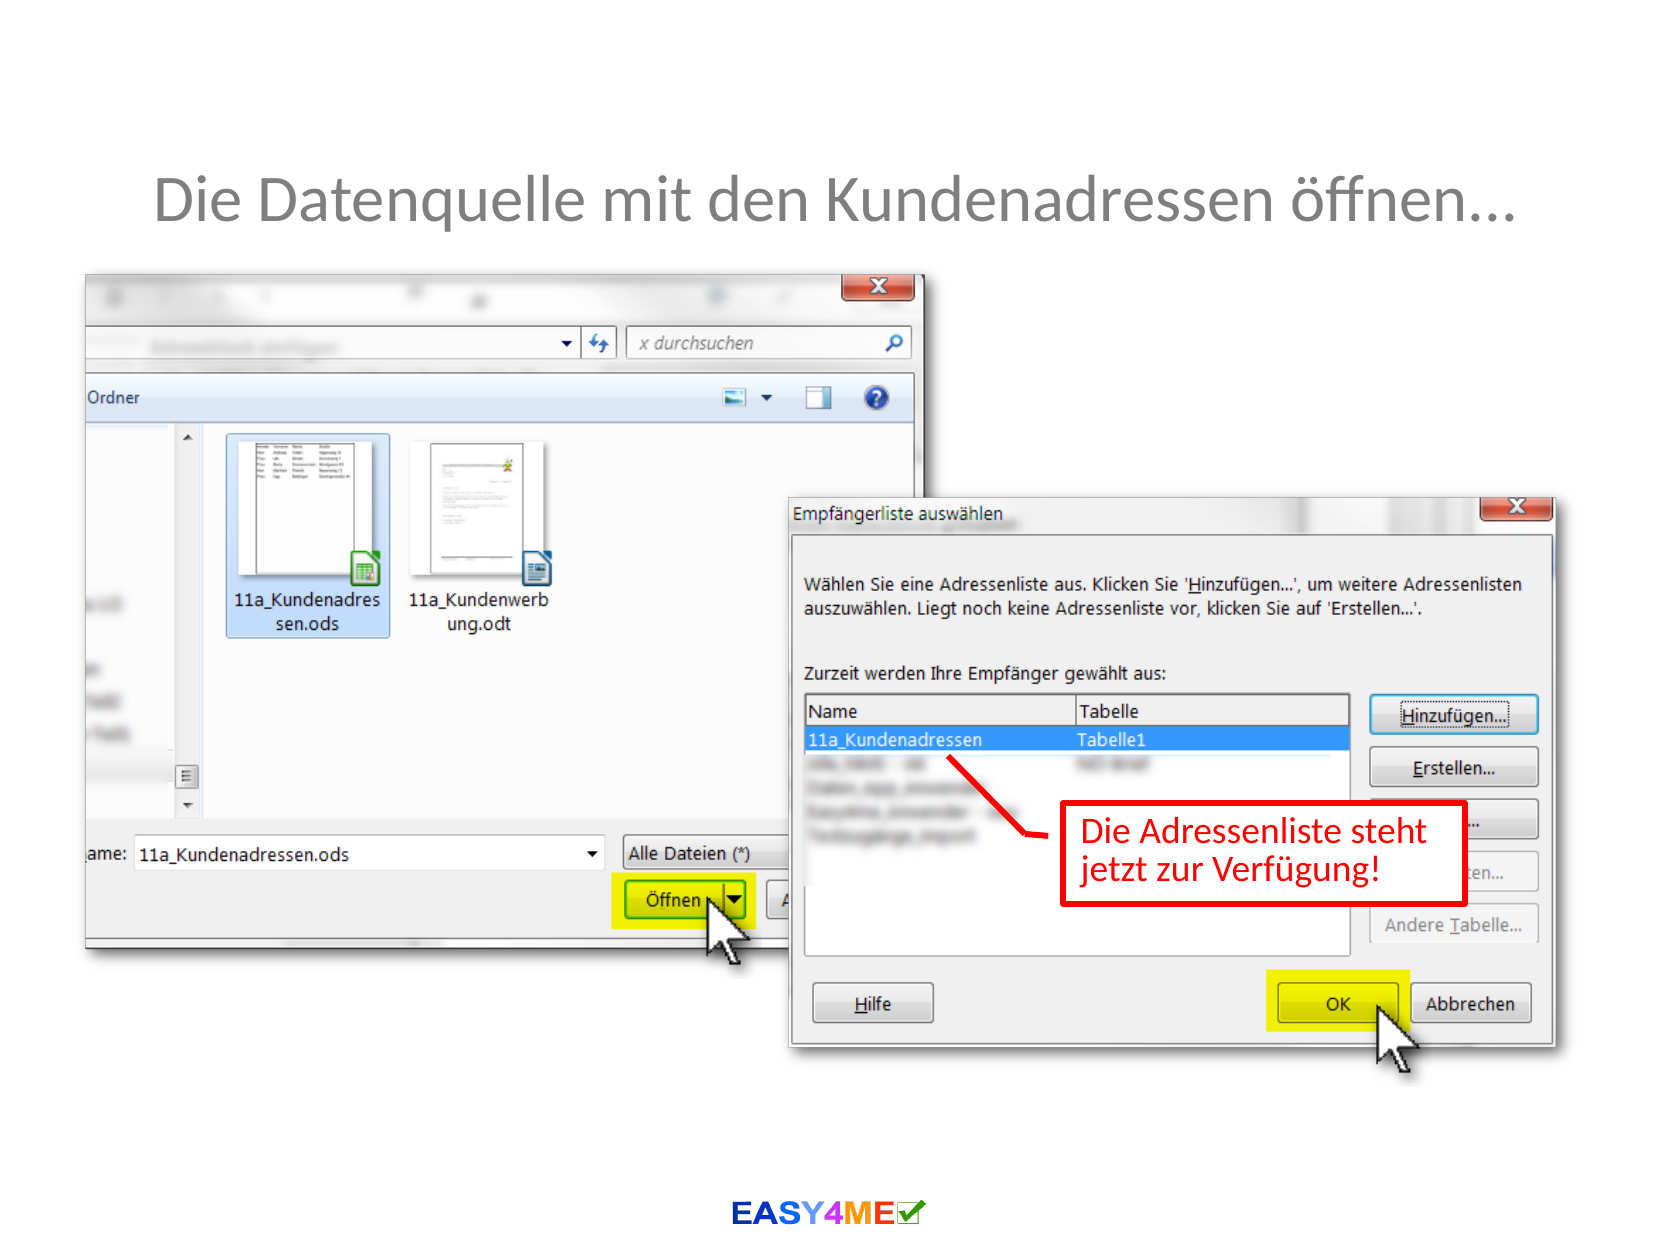

#
Die Datenquelle mit den Kundenadressen öffnen...
Die Adressenliste steht jetzt zur Verfügung!